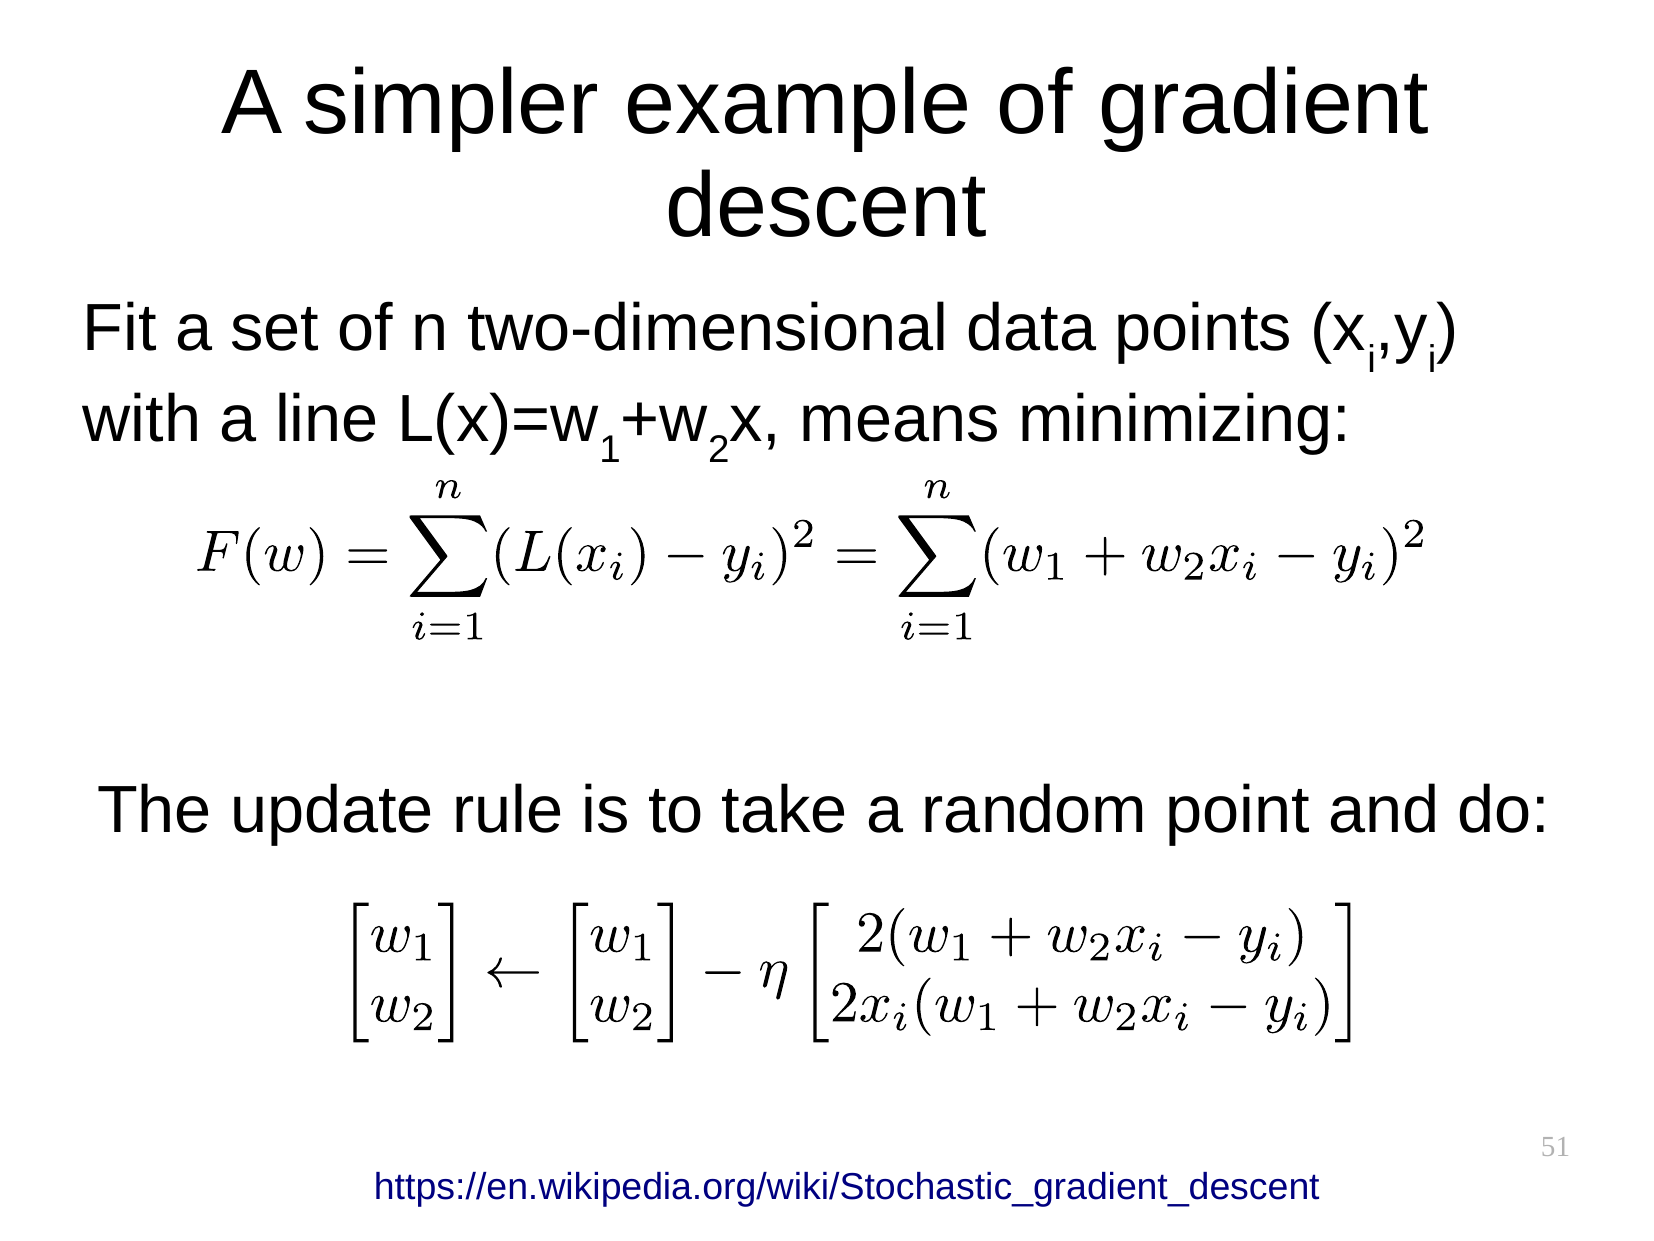

# A simpler example of gradient descent
Fit a set of n two-dimensional data points (xi,yi) with a line L(x)=w1+w2x, means minimizing:
The update rule is to take a random point and do:
51
https://en.wikipedia.org/wiki/Stochastic_gradient_descent